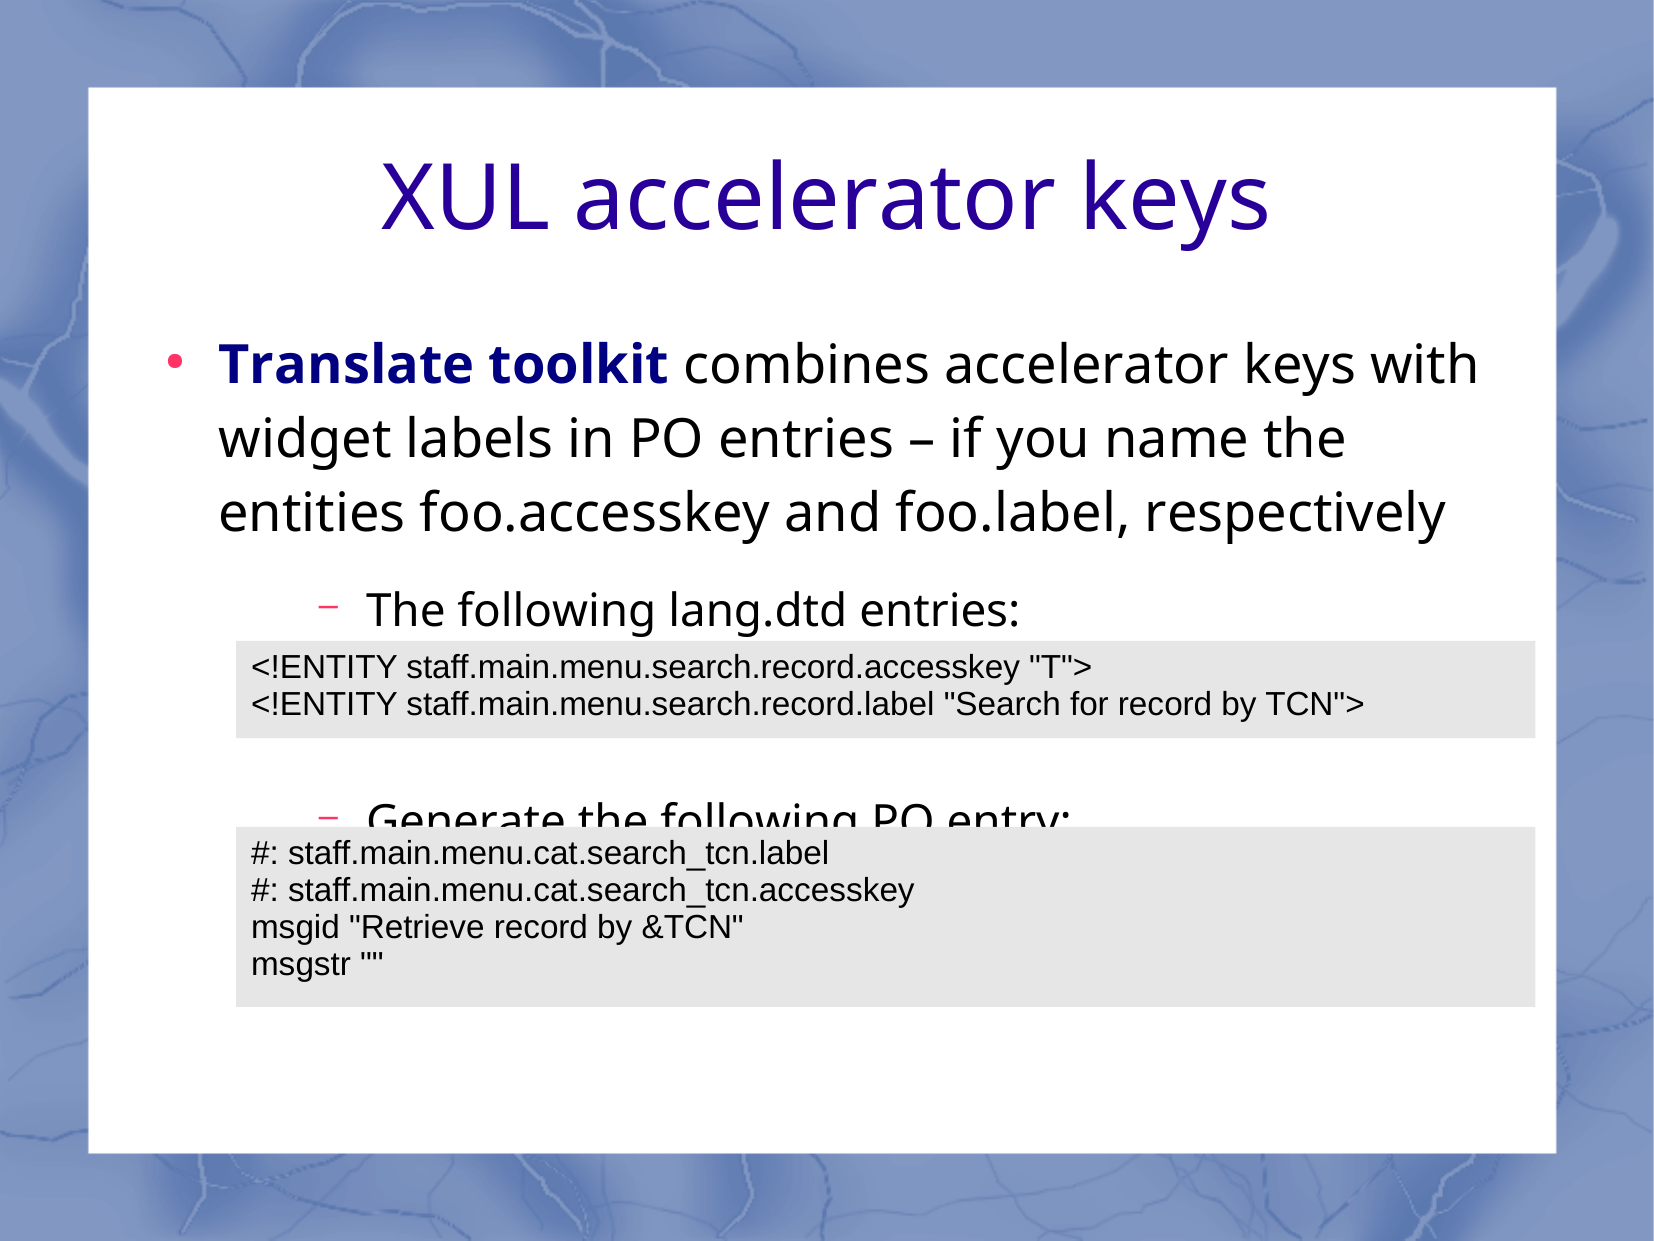

# XUL accelerator keys
Translate toolkit combines accelerator keys with widget labels in PO entries – if you name the entities foo.accesskey and foo.label, respectively
The following lang.dtd entries:
Generate the following PO entry:
<!ENTITY staff.main.menu.search.record.accesskey "T">
<!ENTITY staff.main.menu.search.record.label "Search for record by TCN">
#: staff.main.menu.cat.search_tcn.label
#: staff.main.menu.cat.search_tcn.accesskey
msgid "Retrieve record by &TCN"
msgstr ""